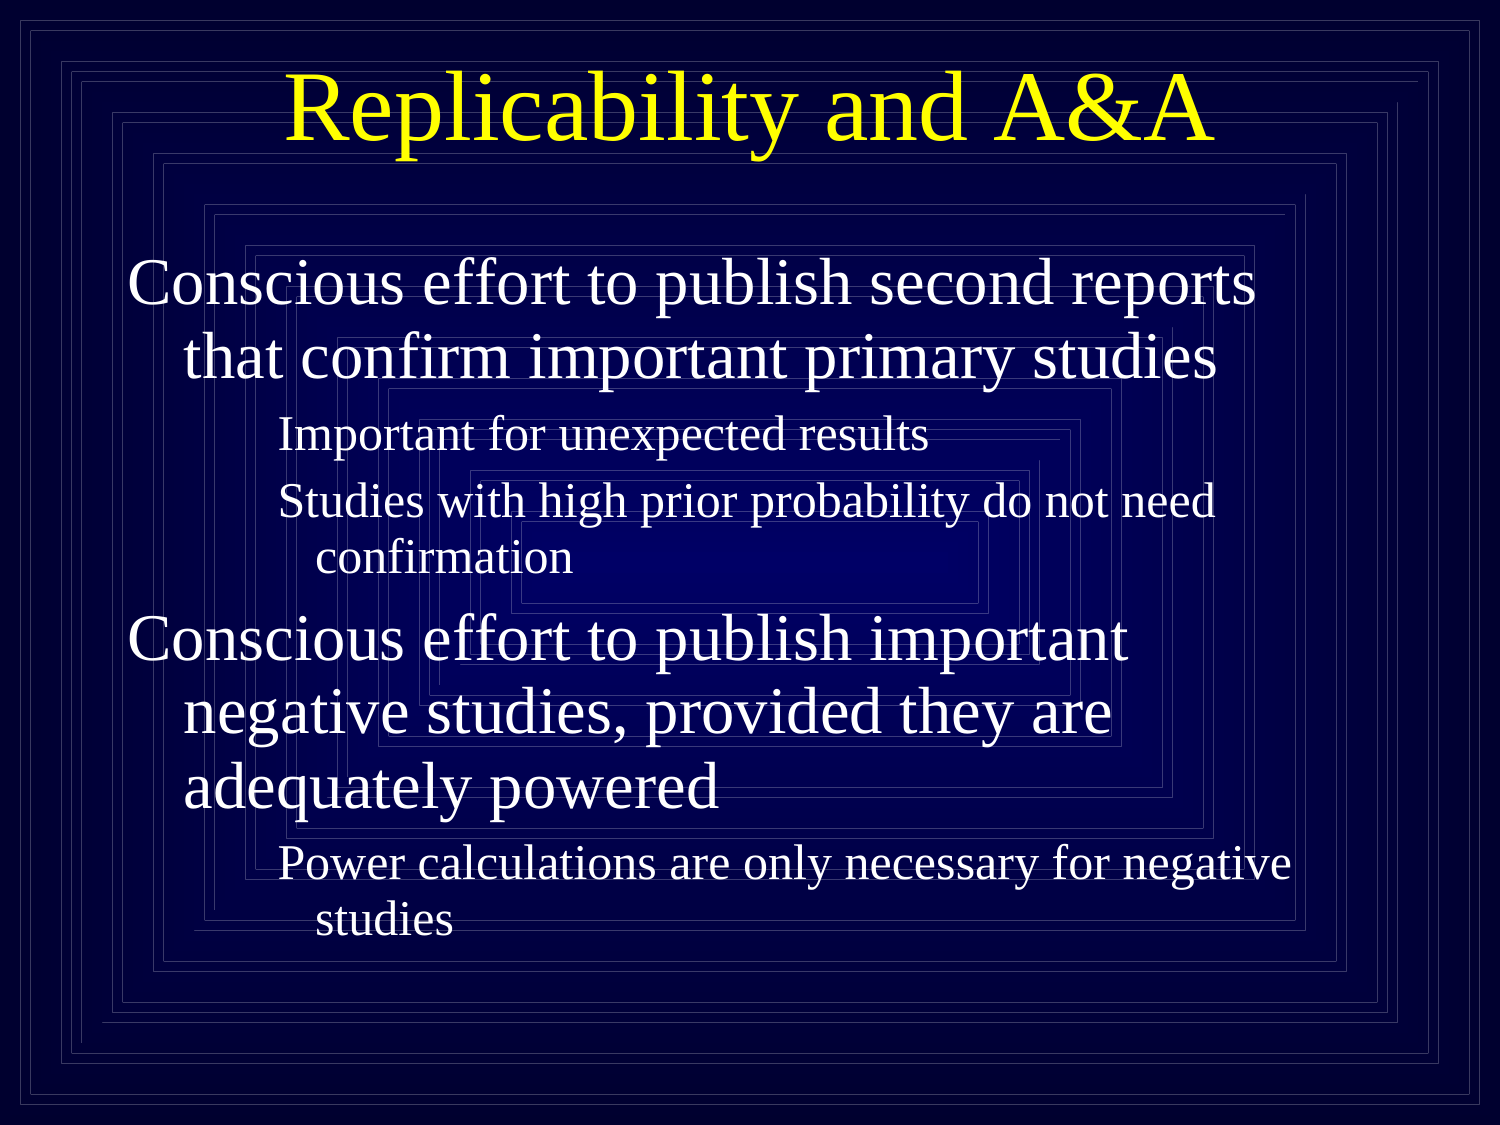

# Replicability and A&A
Conscious effort to publish second reports that confirm important primary studies
Important for unexpected results
Studies with high prior probability do not need confirmation
Conscious effort to publish important negative studies, provided they are adequately powered
Power calculations are only necessary for negative studies